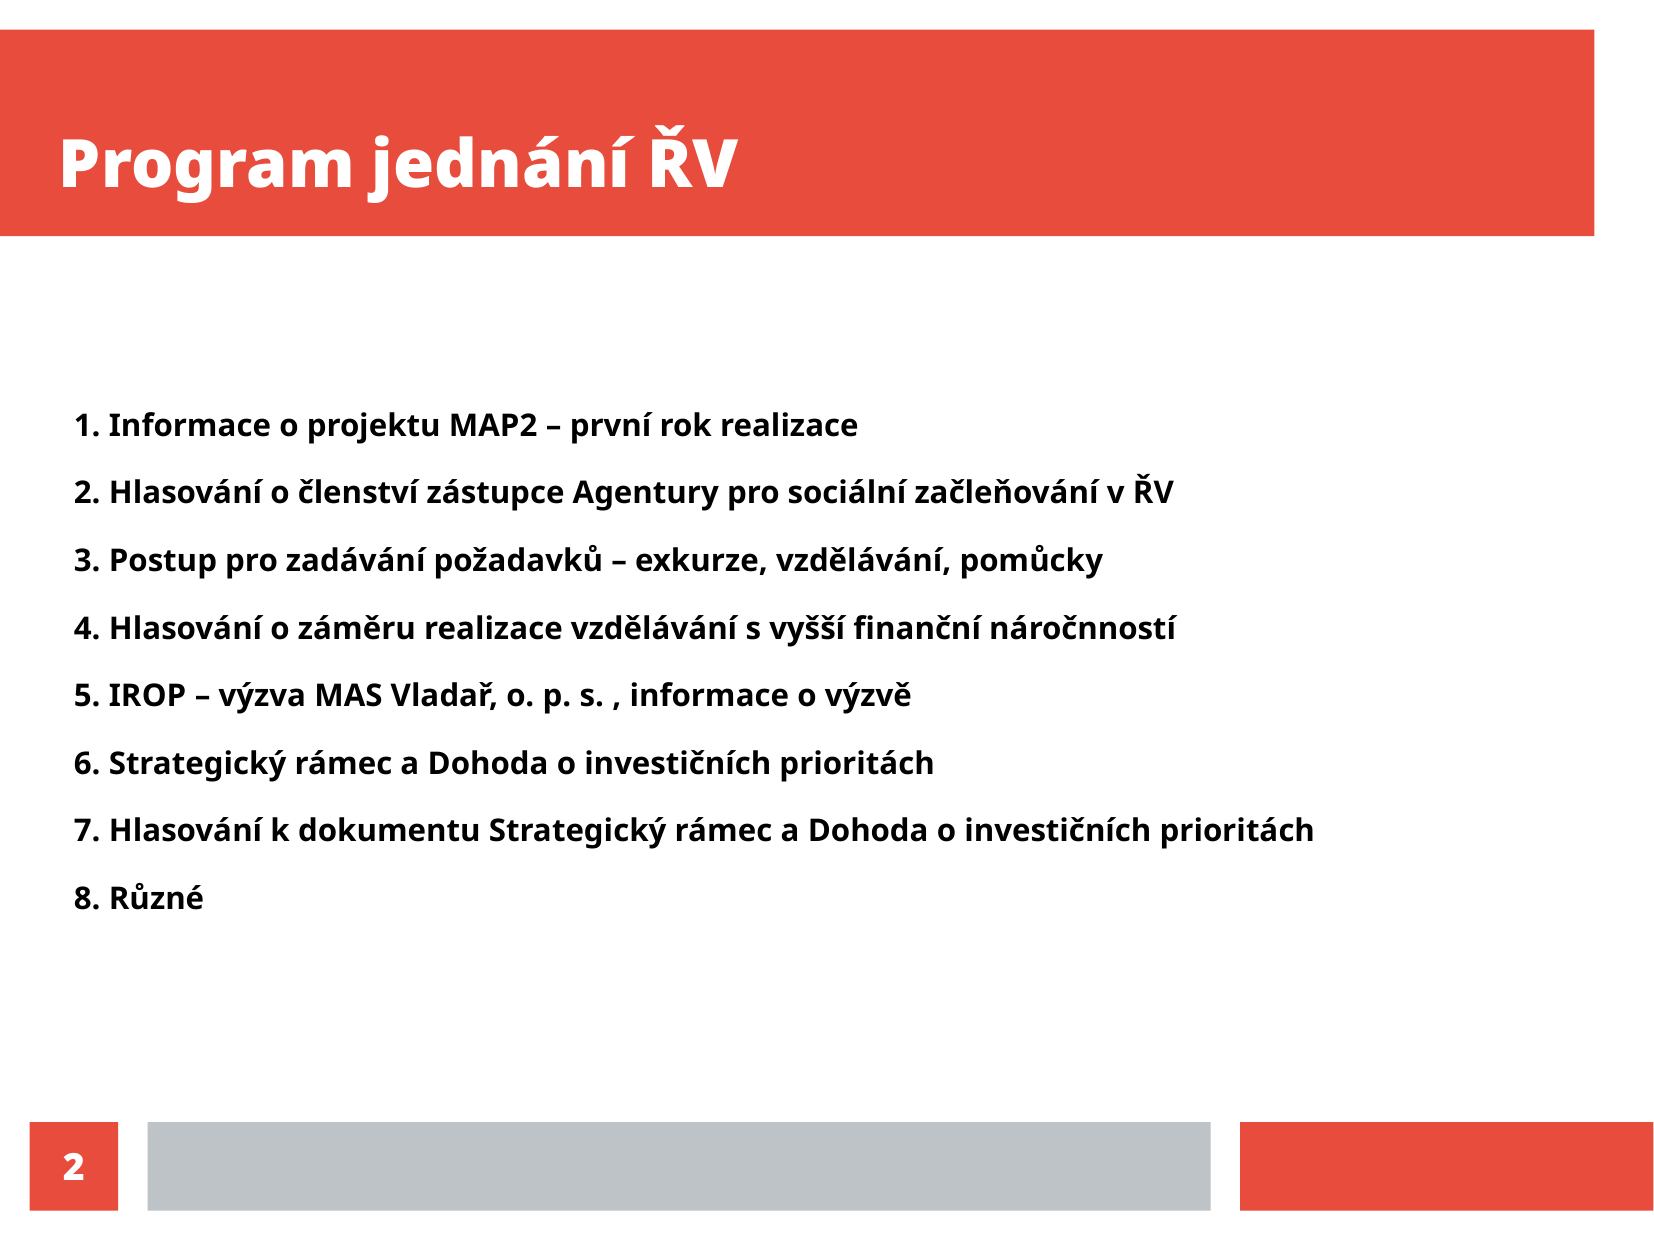

# Program jednání ŘV
1. Informace o projektu MAP2 – první rok realizace
2. Hlasování o členství zástupce Agentury pro sociální začleňování v ŘV
3. Postup pro zadávání požadavků – exkurze, vzdělávání, pomůcky
4. Hlasování o záměru realizace vzdělávání s vyšší finanční náročnností
5. IROP – výzva MAS Vladař, o. p. s. , informace o výzvě
6. Strategický rámec a Dohoda o investičních prioritách
7. Hlasování k dokumentu Strategický rámec a Dohoda o investičních prioritách
8. Různé
2